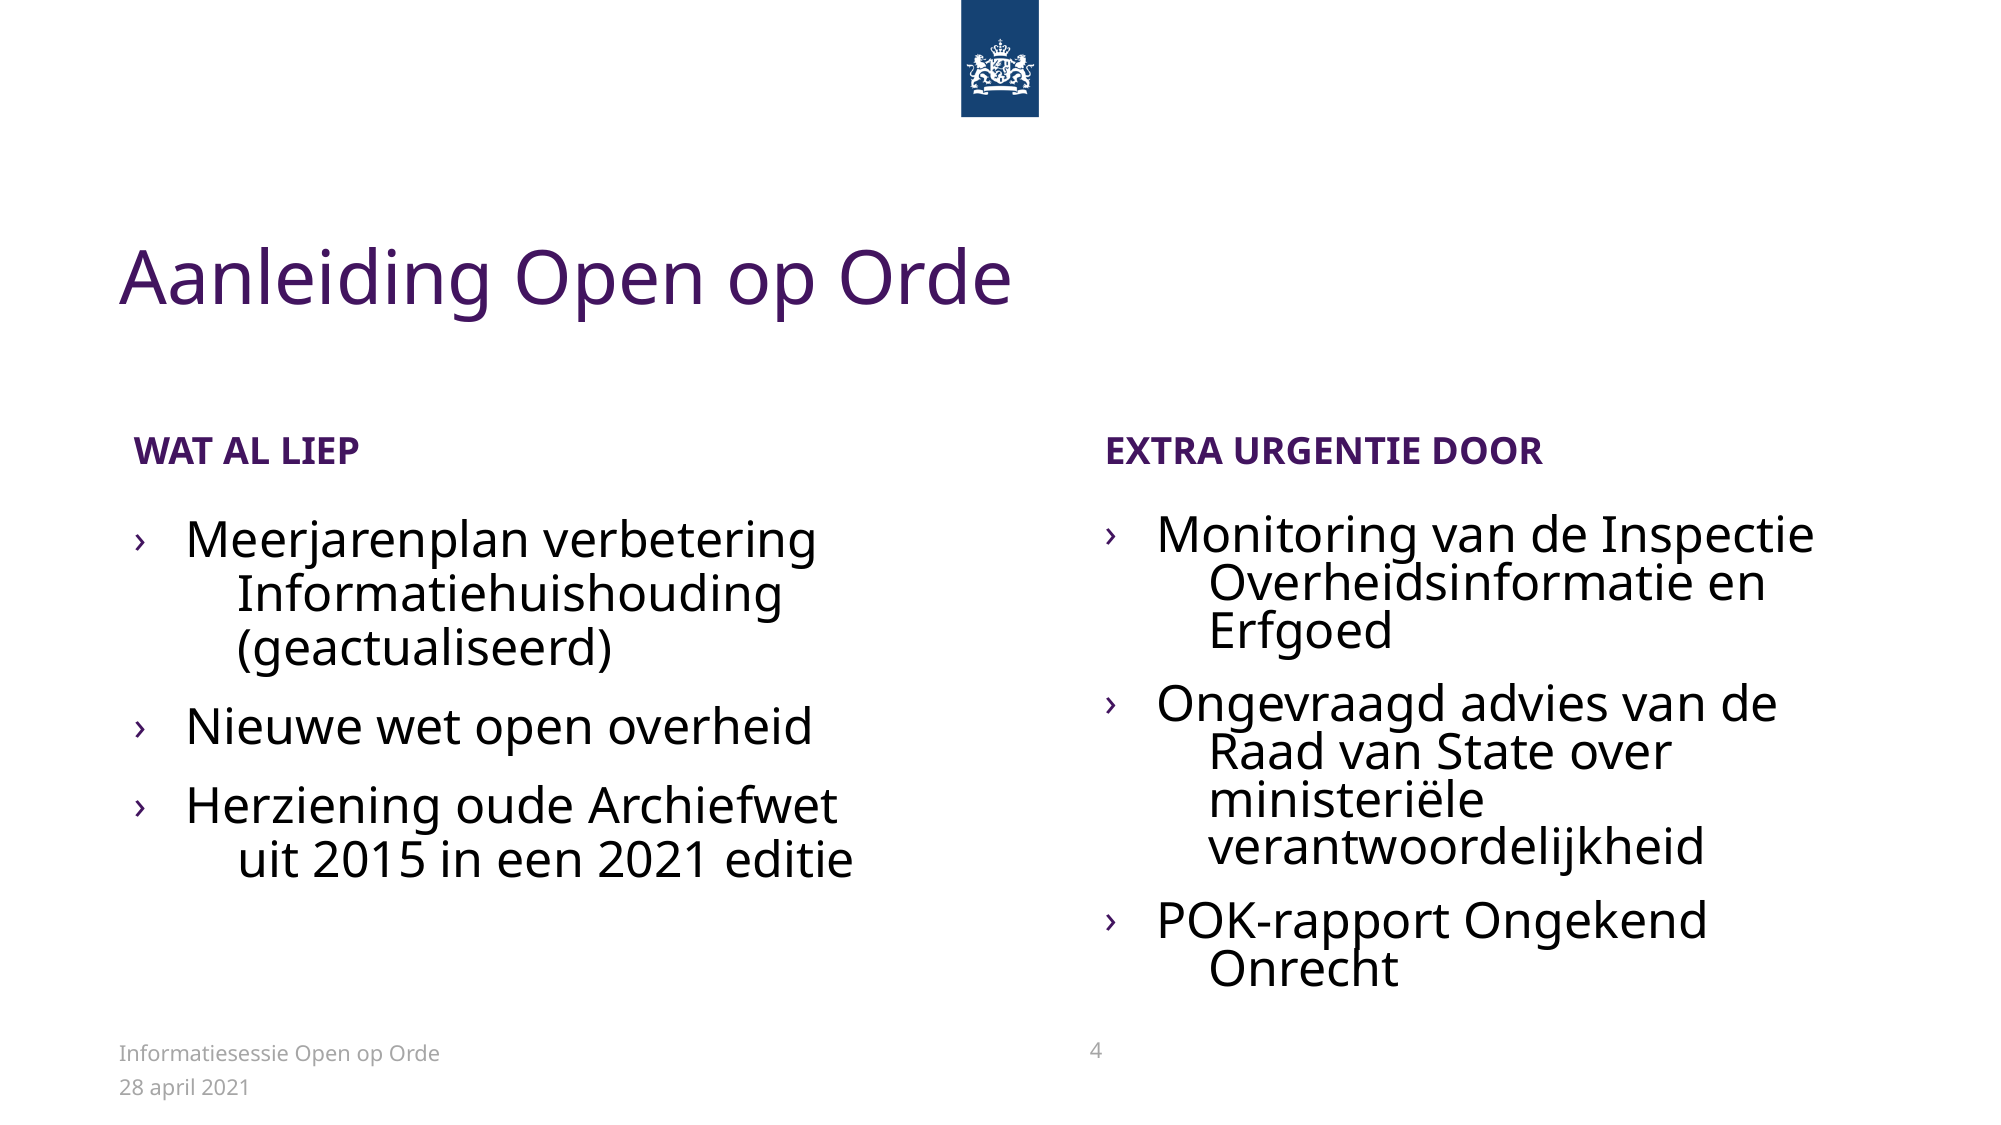

Aanleiding Open op Orde
# Wat al liep
Extra urgentie door
Meerjarenplan verbetering Informatiehuishouding (geactualiseerd)
Nieuwe wet open overheid
Herziening oude Archiefwet uit 2015 in een 2021 editie
Monitoring van de Inspectie Overheidsinformatie en Erfgoed
Ongevraagd advies van de Raad van State over ministeriële verantwoordelijkheid
POK-rapport Ongekend Onrecht
Informatiesessie Open op Orde
28 april 2021